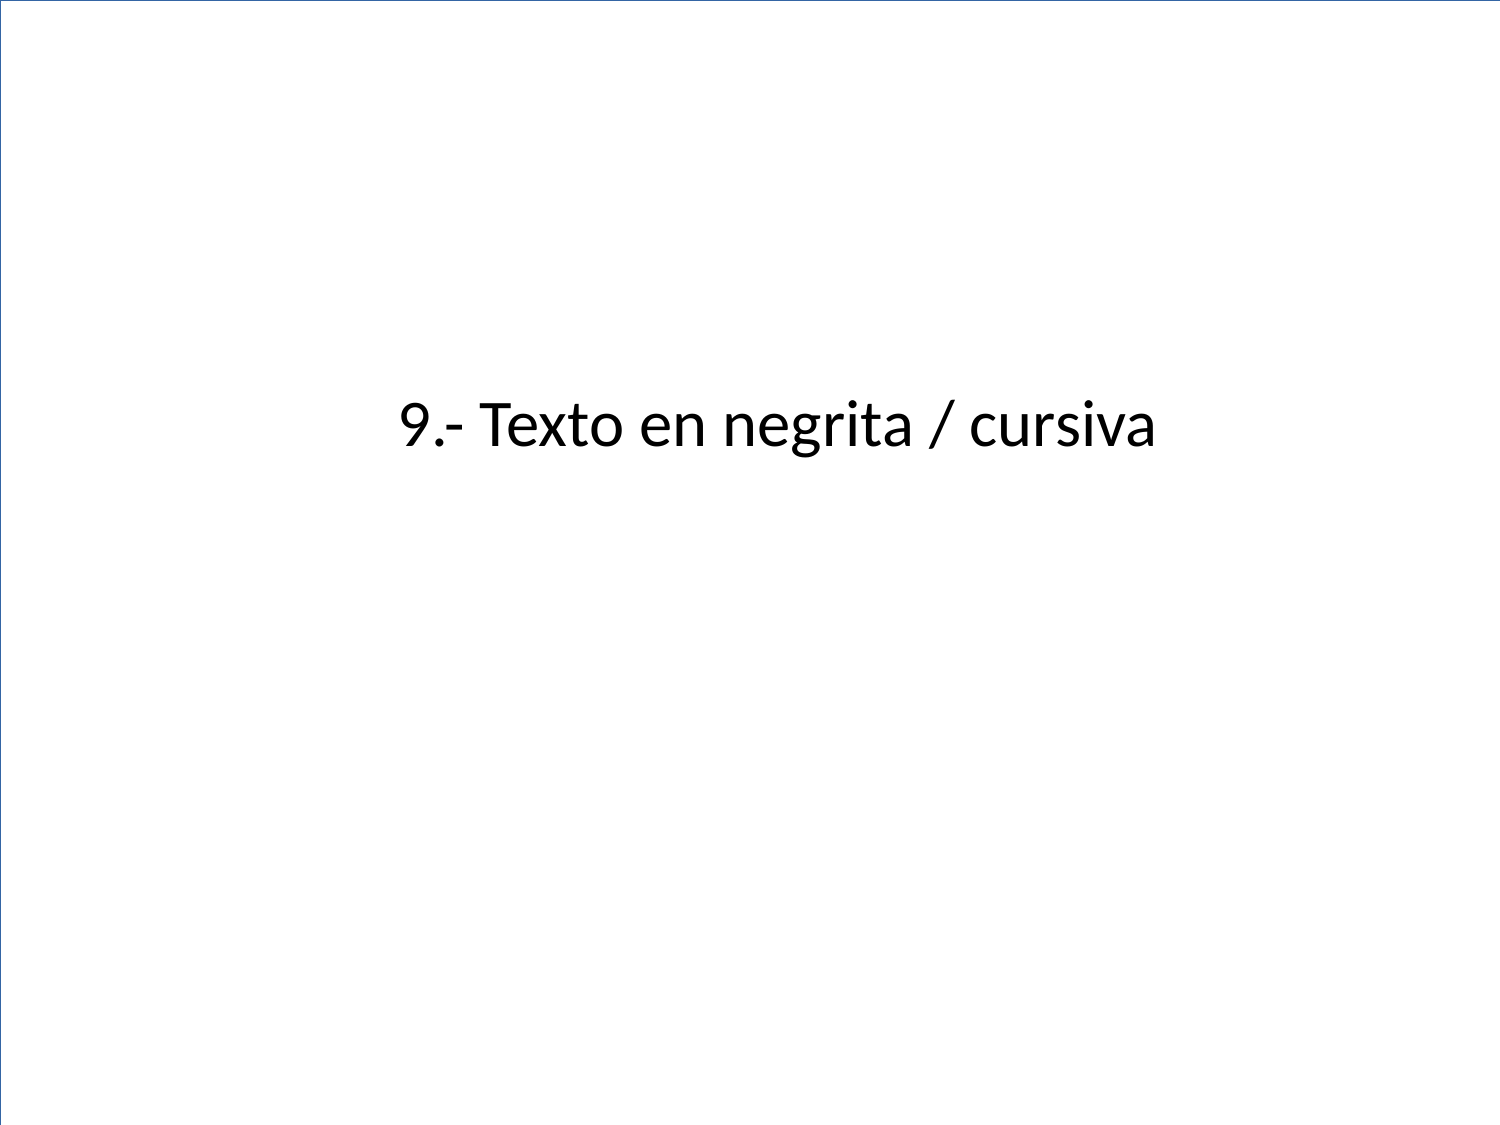

# 9.- Texto en negrita / cursiva